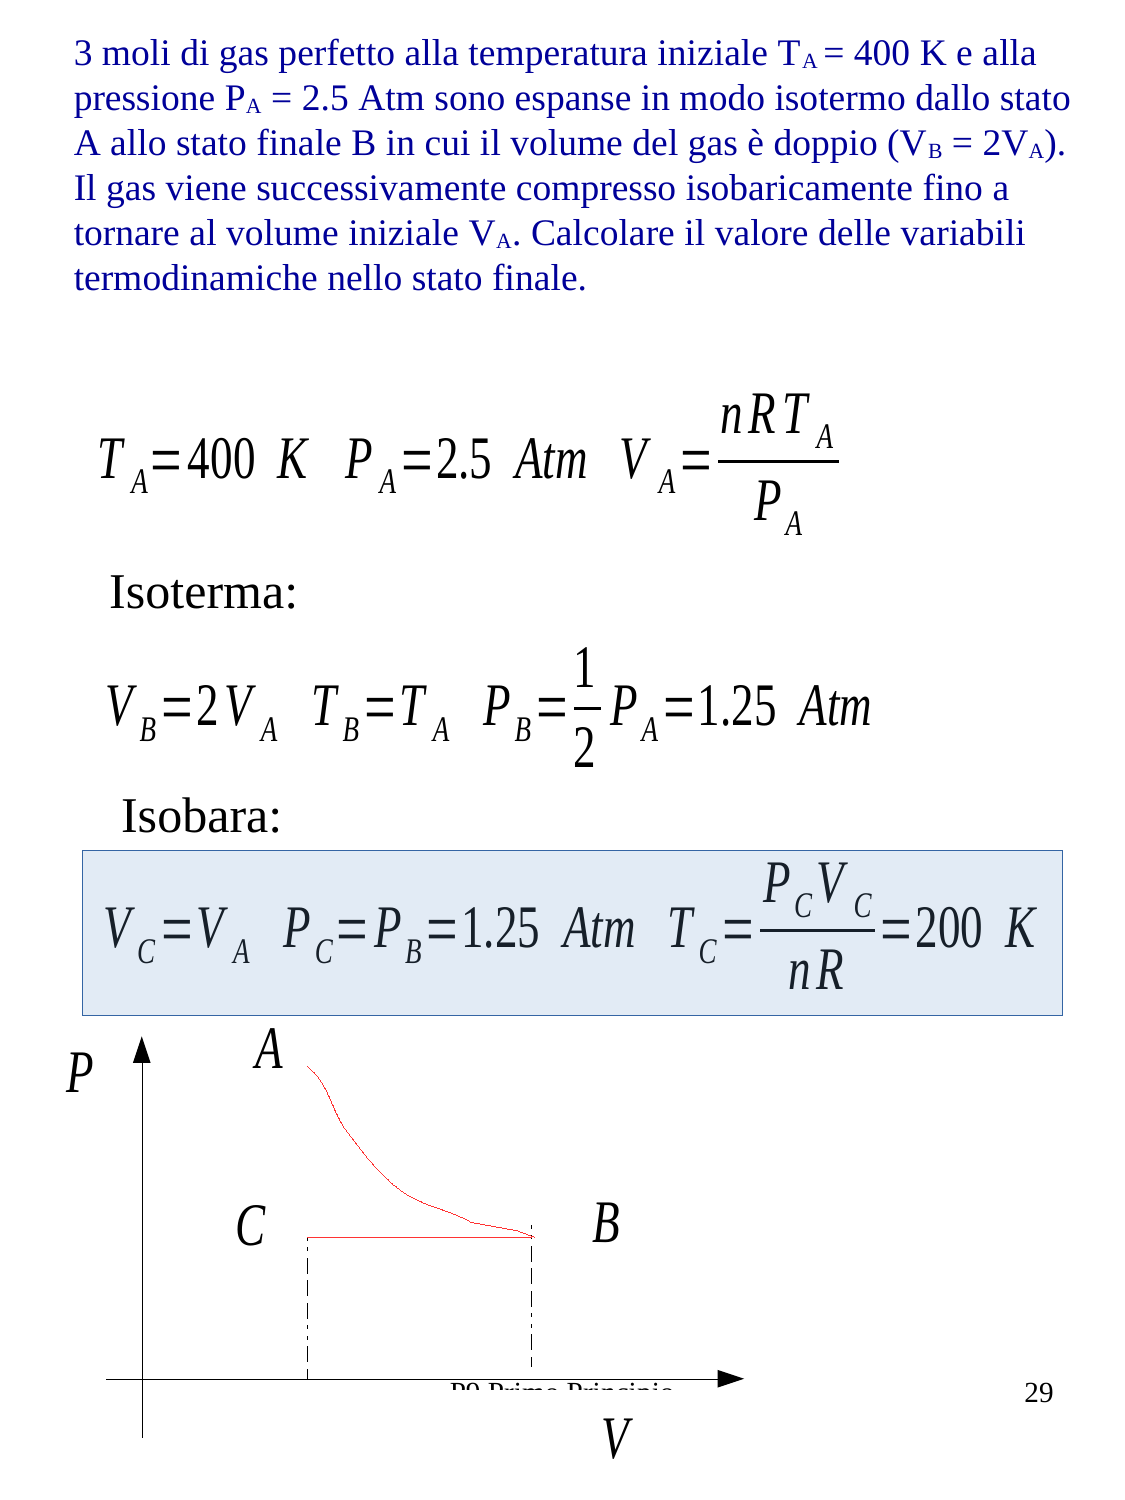

3 moli di gas perfetto alla temperatura iniziale TA = 400 K e alla pressione PA = 2.5 Atm sono espanse in modo isotermo dallo stato A allo stato finale B in cui il volume del gas è doppio (VB = 2VA). Il gas viene successivamente compresso isobaricamente fino a tornare al volume iniziale VA. Calcolare il valore delle variabili termodinamiche nello stato finale.
Isoterma:
Isobara: